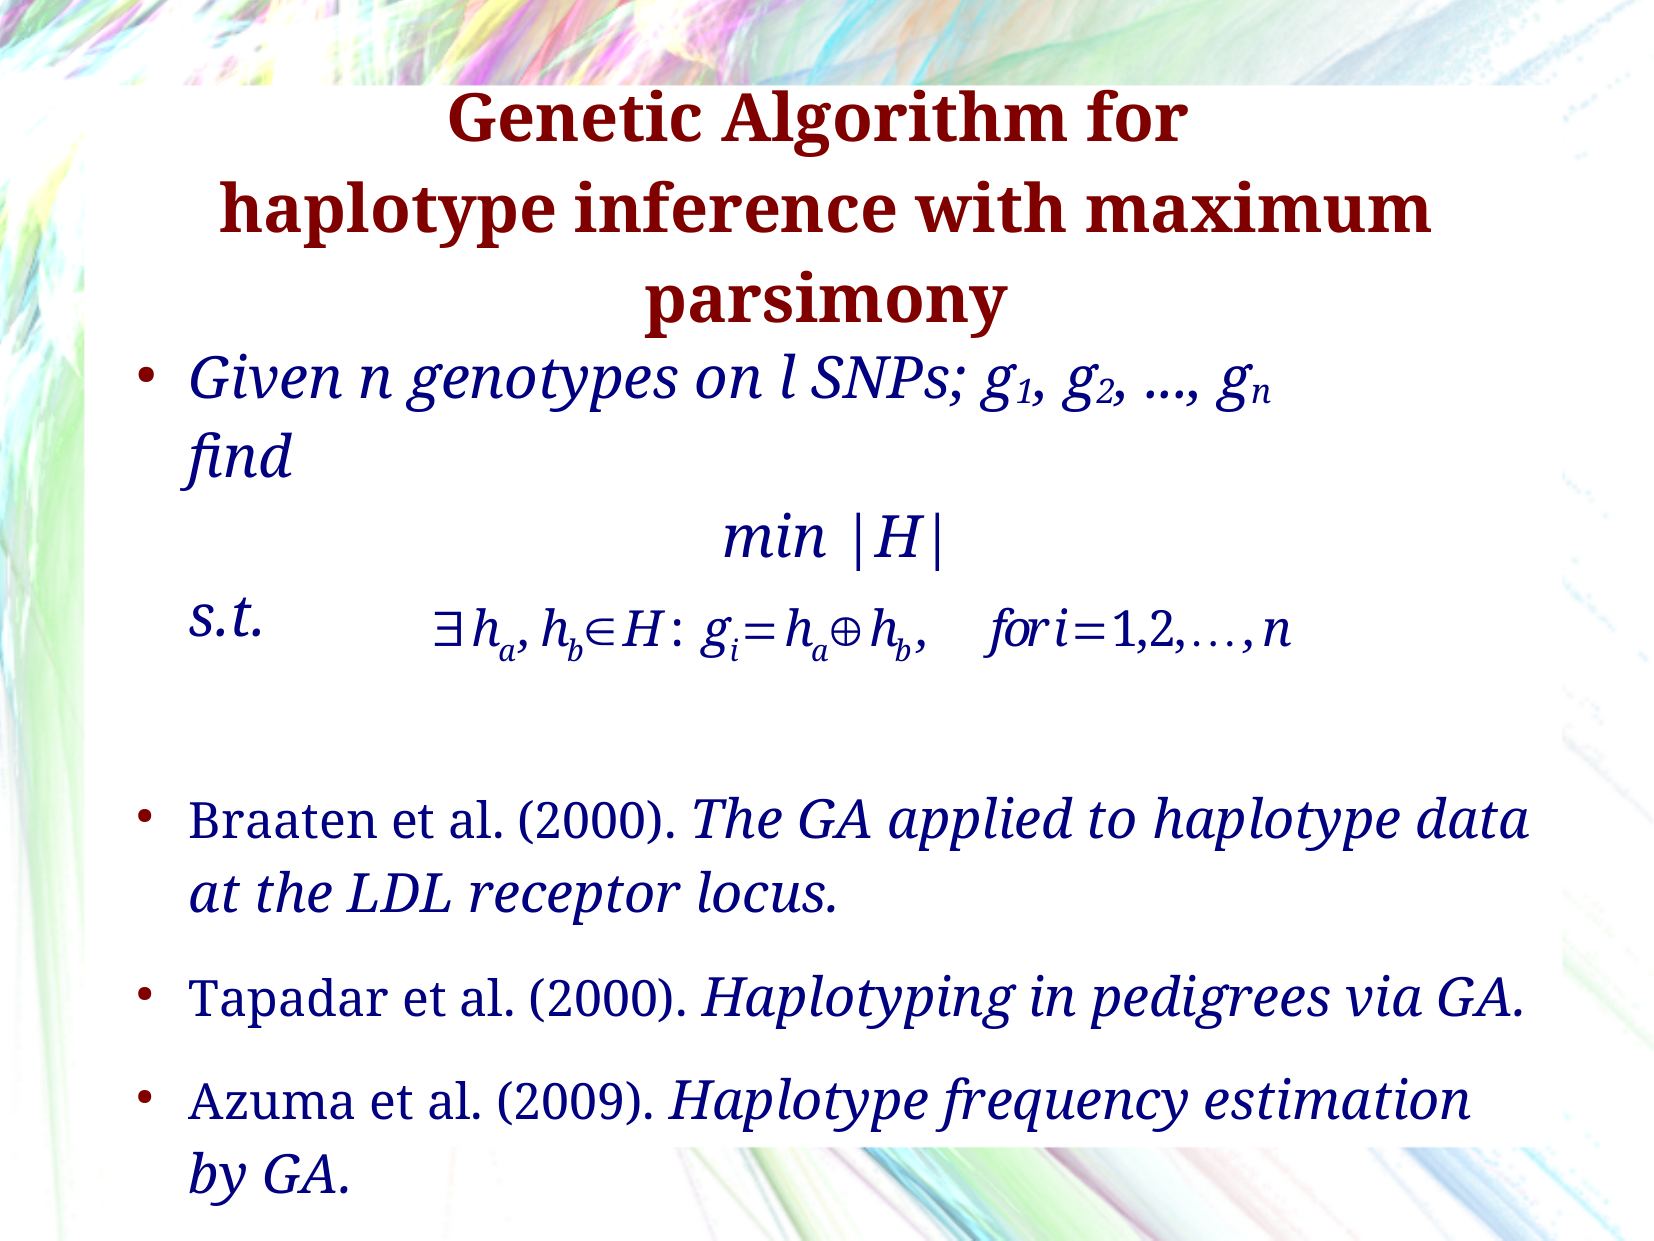

# Genetic Algorithm for haplotype inference with maximum parsimony
Given n genotypes on l SNPs; g1, g2, ..., gn
find
 min |H|
s.t.
Braaten et al. (2000). The GA applied to haplotype data at the LDL receptor locus.
Tapadar et al. (2000). Haplotyping in pedigrees via GA.
Azuma et al. (2009). Haplotype frequency estimation by GA.